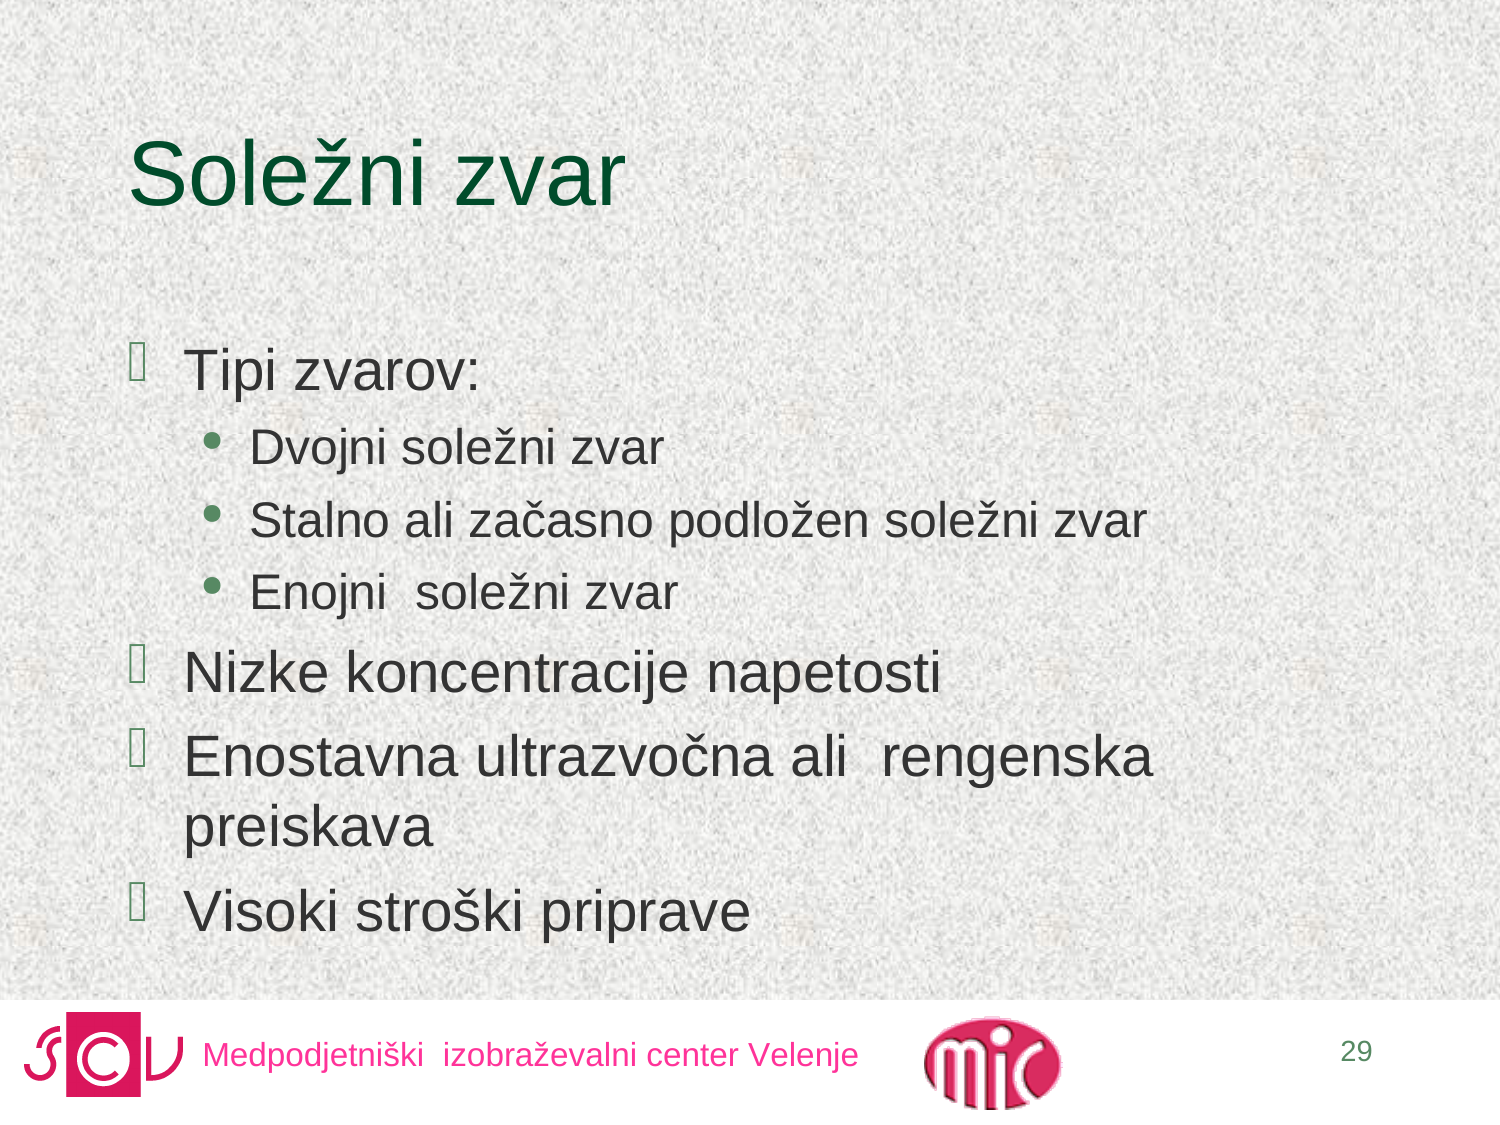

# Soležni zvar
Tipi zvarov:
Dvojni soležni zvar
Stalno ali začasno podložen soležni zvar
Enojni soležni zvar
Nizke koncentracije napetosti
Enostavna ultrazvočna ali rengenska preiskava
Visoki stroški priprave